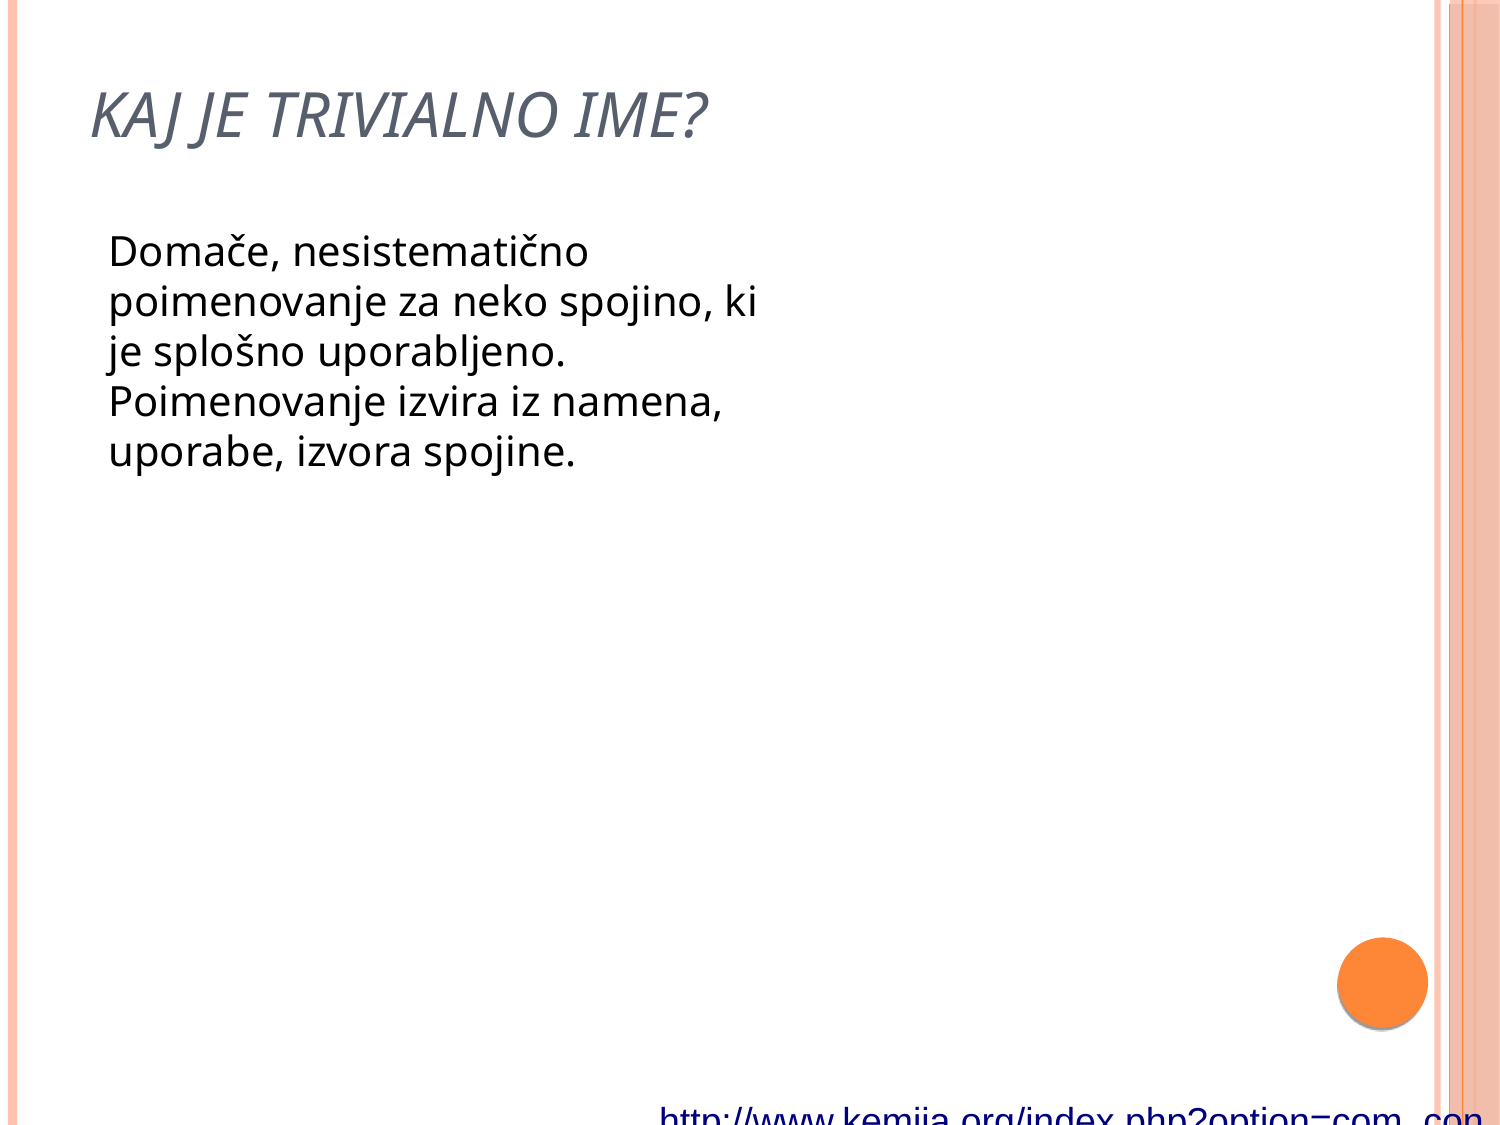

# Kaj je trivialno ime?
Domače, nesistematično poimenovanje za neko spojino, ki je splošno uporabljeno. Poimenovanje izvira iz namena, uporabe, izvora spojine.
http://www.kemija.org/index.php?option=com_content&task=view&id=249&Itemid=57